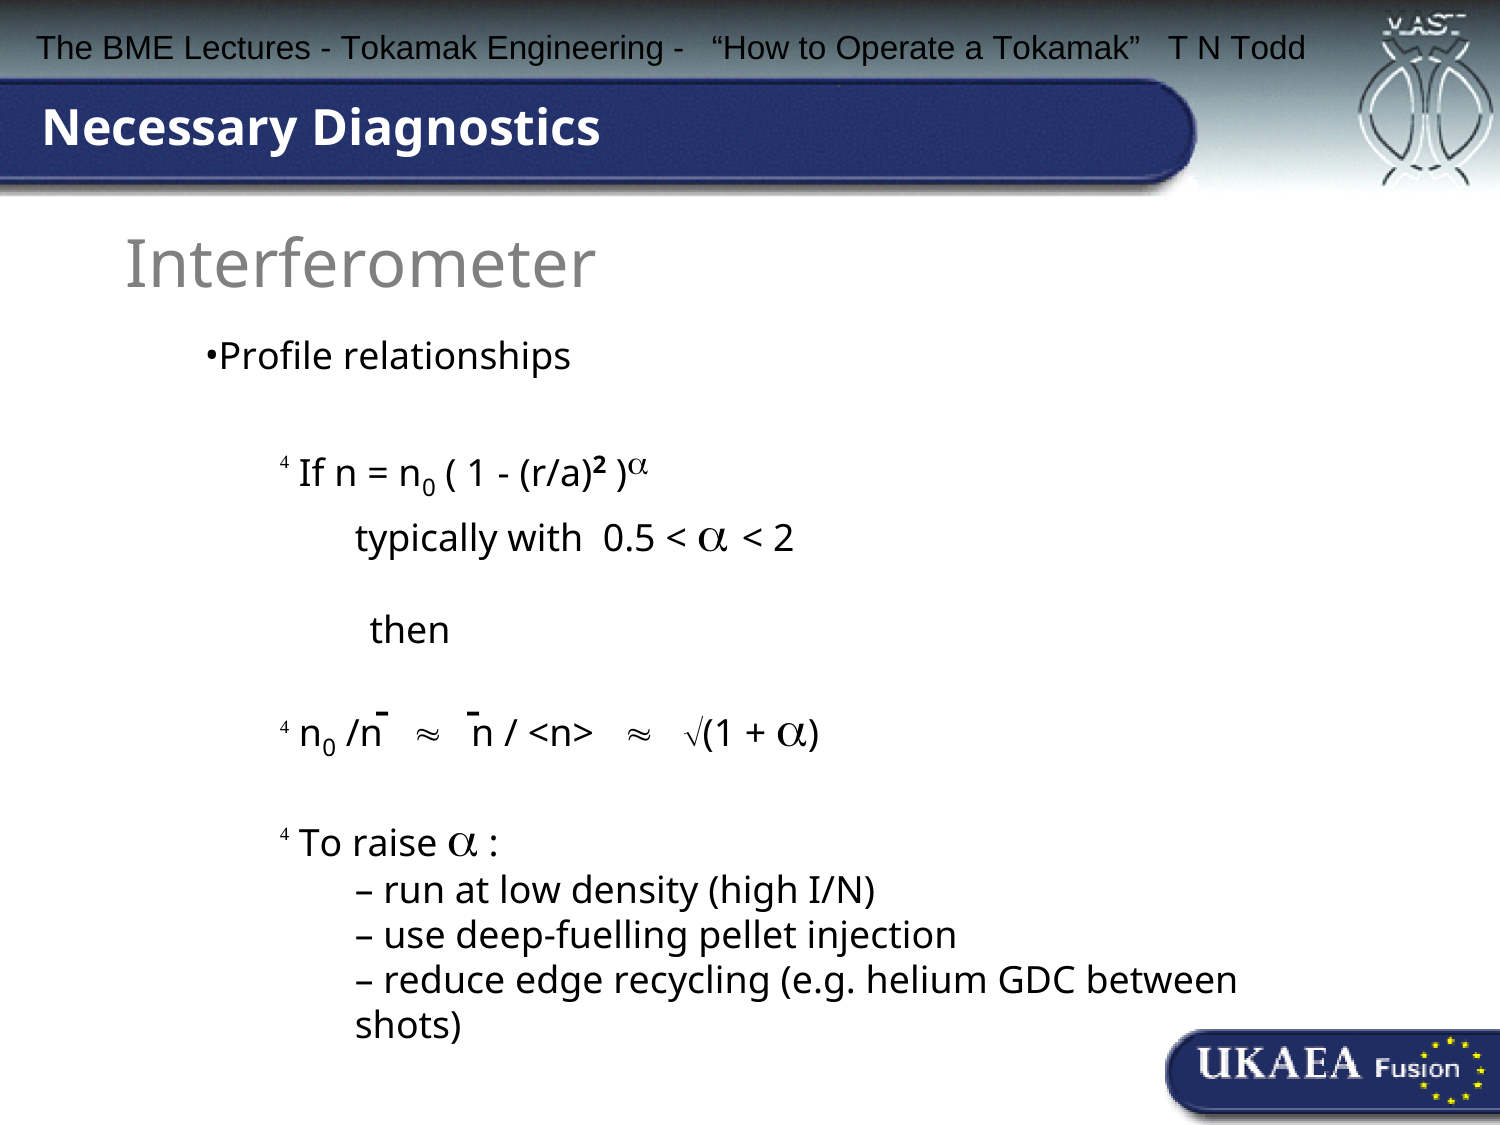

Necessary Diagnostics
The BME Lectures - Tokamak Engineering - “How to Operate a Tokamak” T N Todd
Interferometer
Profile relationships
 If n = n0 ( 1 - (r/a)2 )
 	typically with 0.5 <  < 2
 then
 n0 /n  n / <n>  (1 + )
 To raise  :
 run at low density (high I/N)
 use deep-fuelling pellet injection
 reduce edge recycling (e.g. helium GDC between shots)
- -